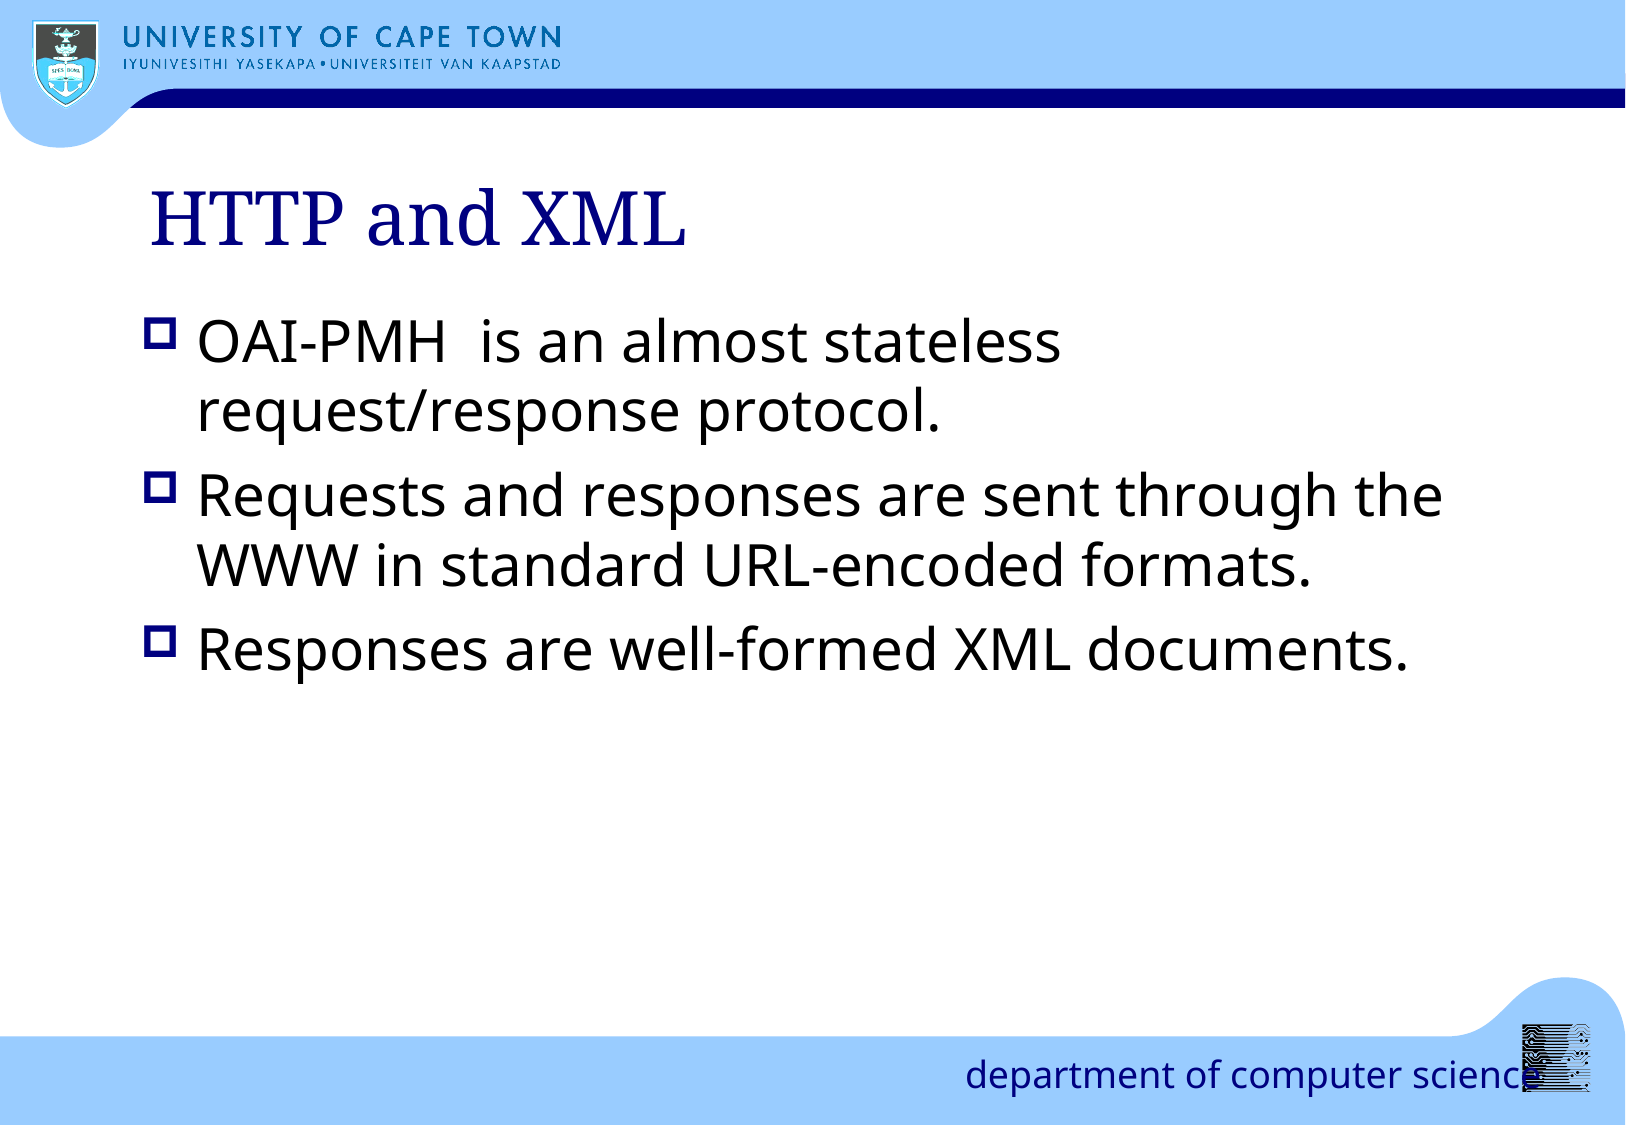

# HTTP and XML
OAI-PMH is an almost stateless request/response protocol.
Requests and responses are sent through the WWW in standard URL-encoded formats.
Responses are well-formed XML documents.